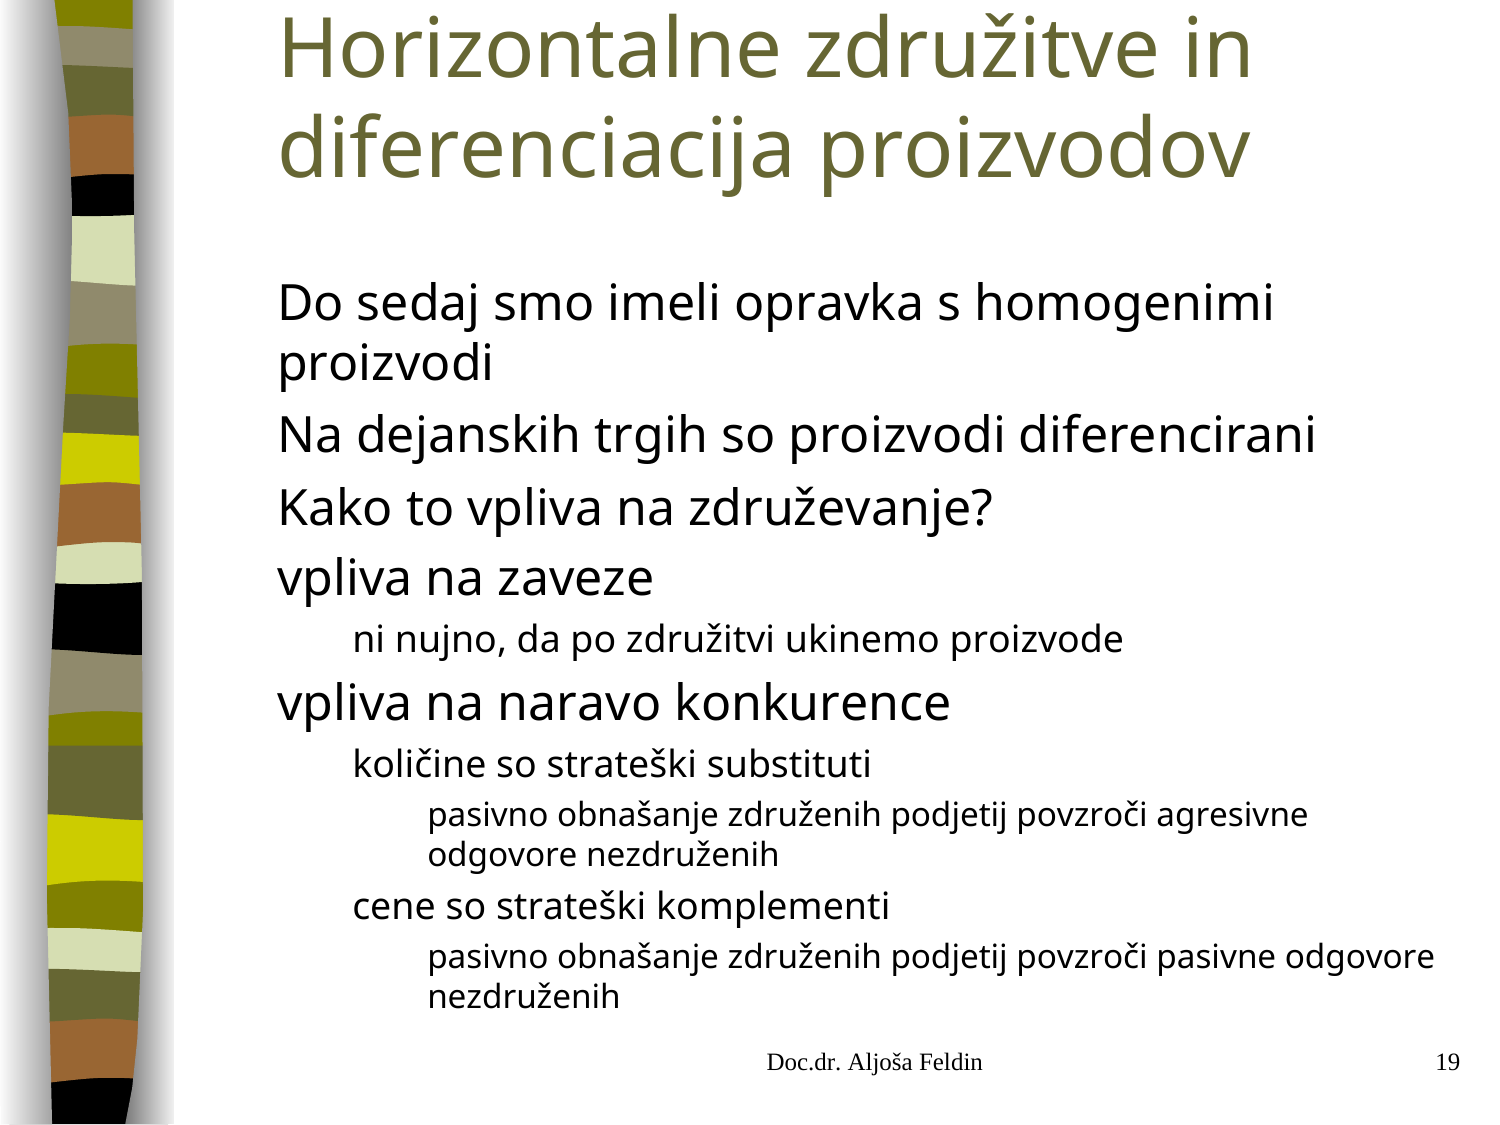

Horizontalne združitve in diferenciacija proizvodov
Do sedaj smo imeli opravka s homogenimi proizvodi
Na dejanskih trgih so proizvodi diferencirani
Kako to vpliva na združevanje?
vpliva na zaveze
ni nujno, da po združitvi ukinemo proizvode
vpliva na naravo konkurence
količine so strateški substituti
pasivno obnašanje združenih podjetij povzroči agresivne odgovore nezdruženih
cene so strateški komplementi
pasivno obnašanje združenih podjetij povzroči pasivne odgovore nezdruženih
Doc.dr. Aljoša Feldin